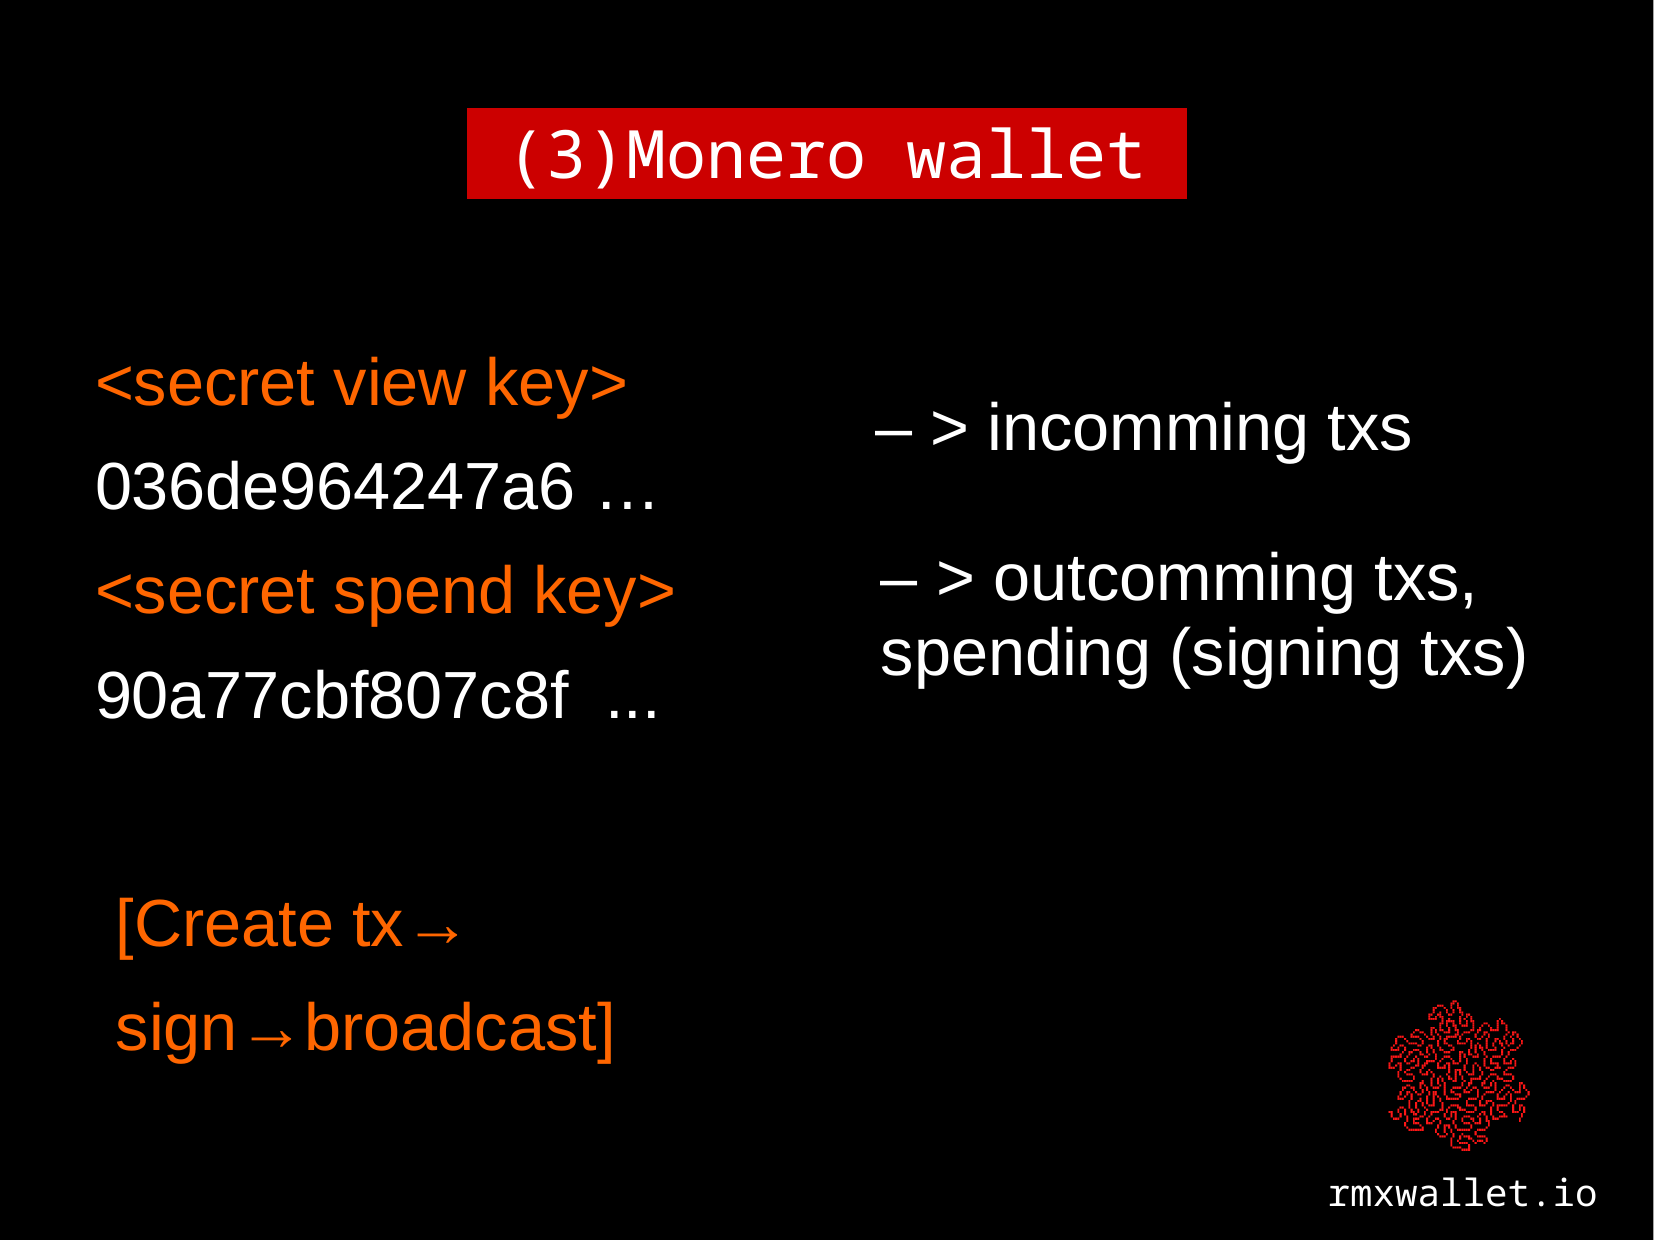

# (3)Monero wallet
<secret view key>
036de964247a6 …
<secret spend key>
90a77cbf807c8f ...
– > incomming txs
– > outcomming txs, spending (signing txs)
[Create tx→
sign→broadcast]
rmxwallet.io